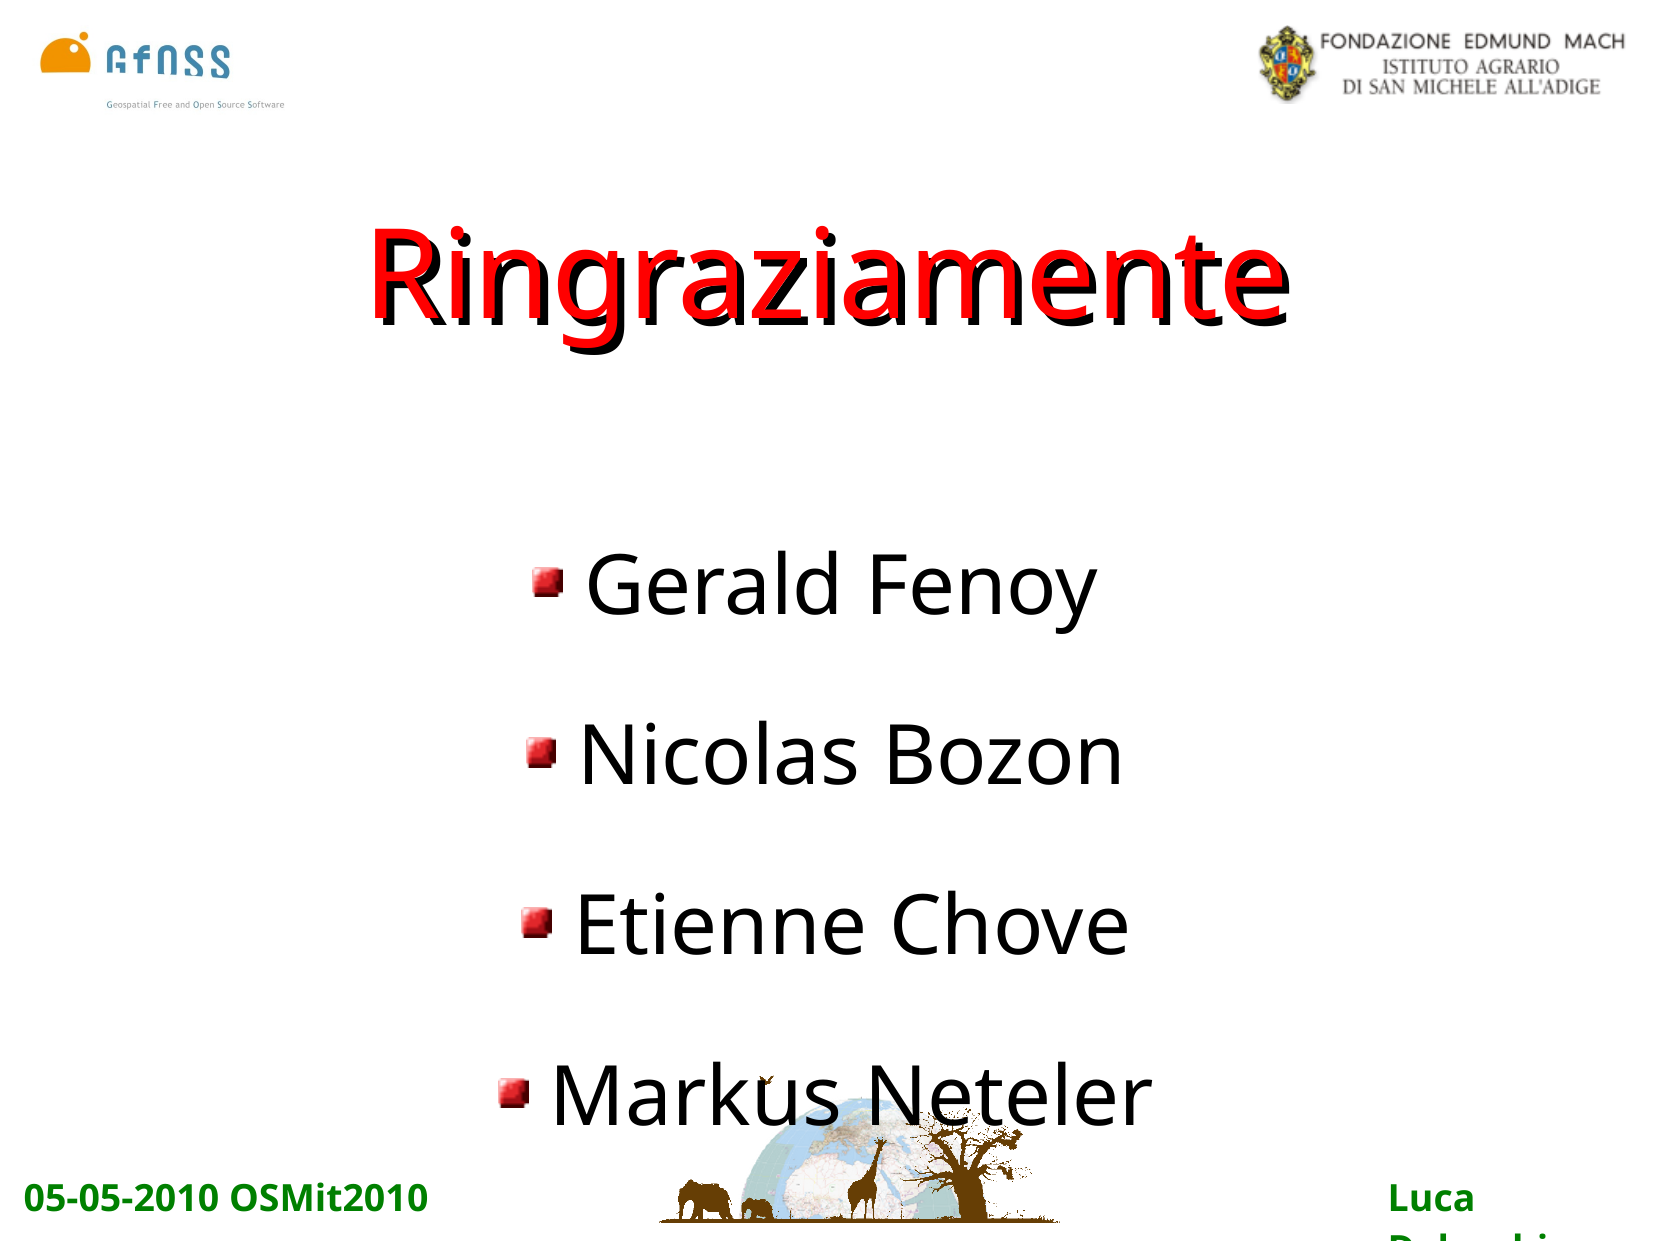

Ringraziamente
 Gerald Fenoy
 Nicolas Bozon
 Etienne Chove
 Markus Neteler